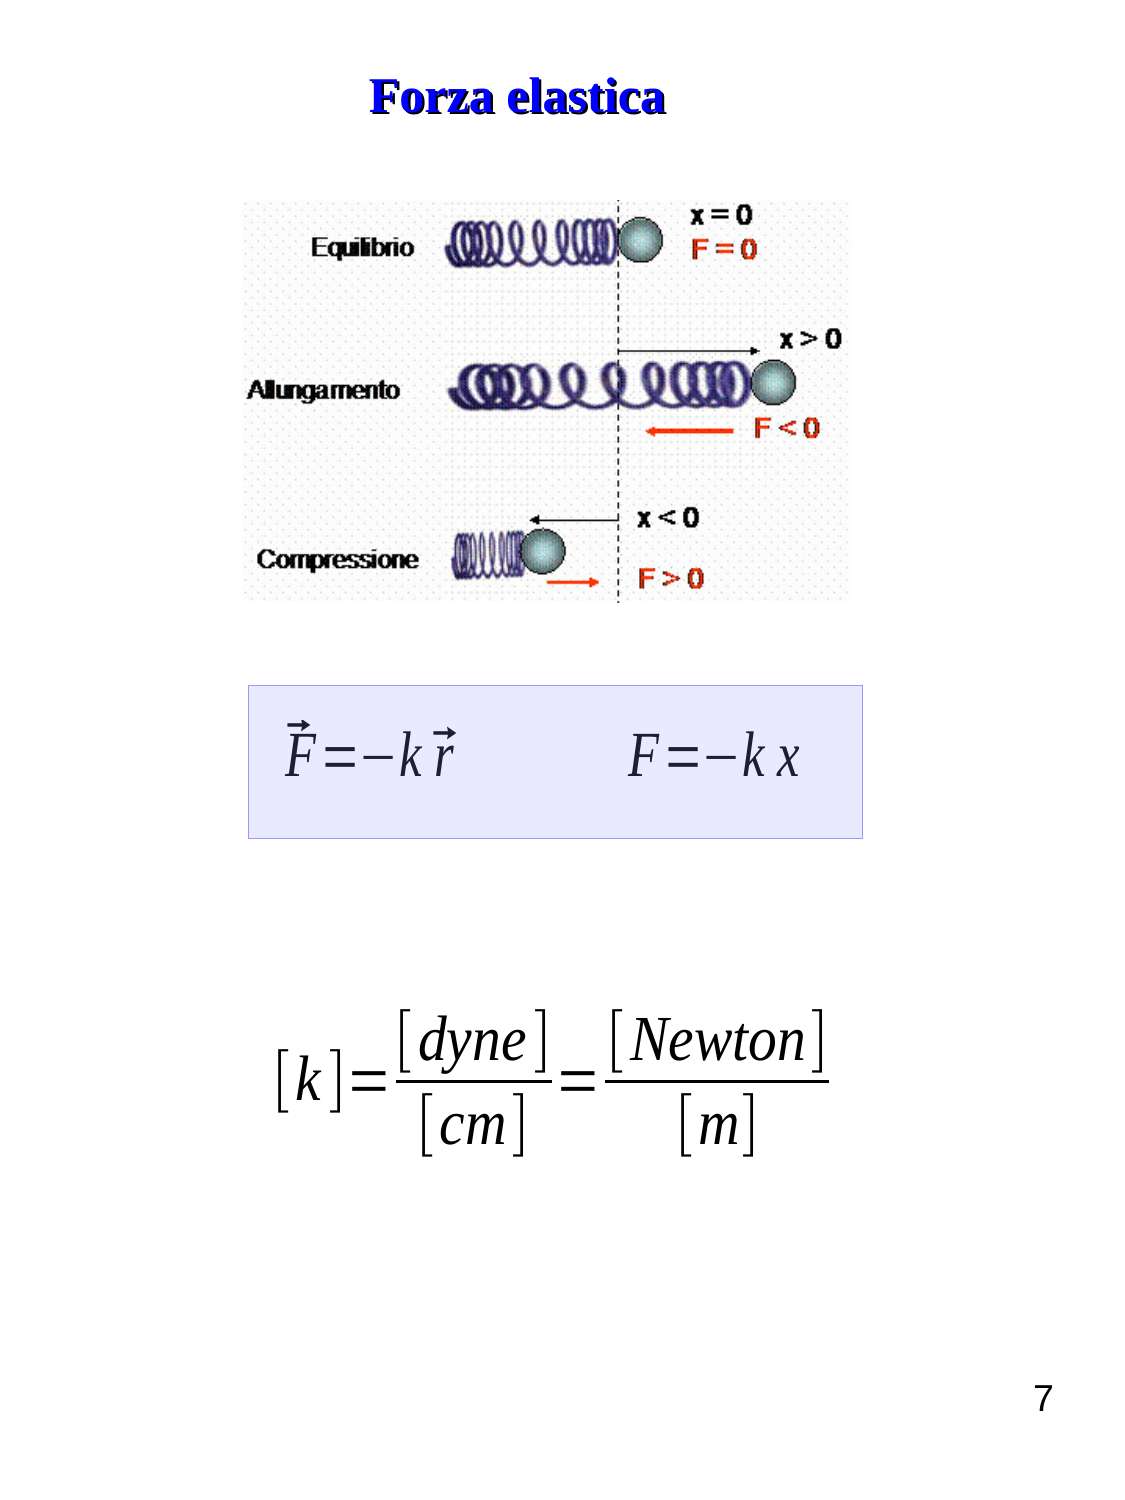

Forza elastica
P2 Forze e Lavoro
7